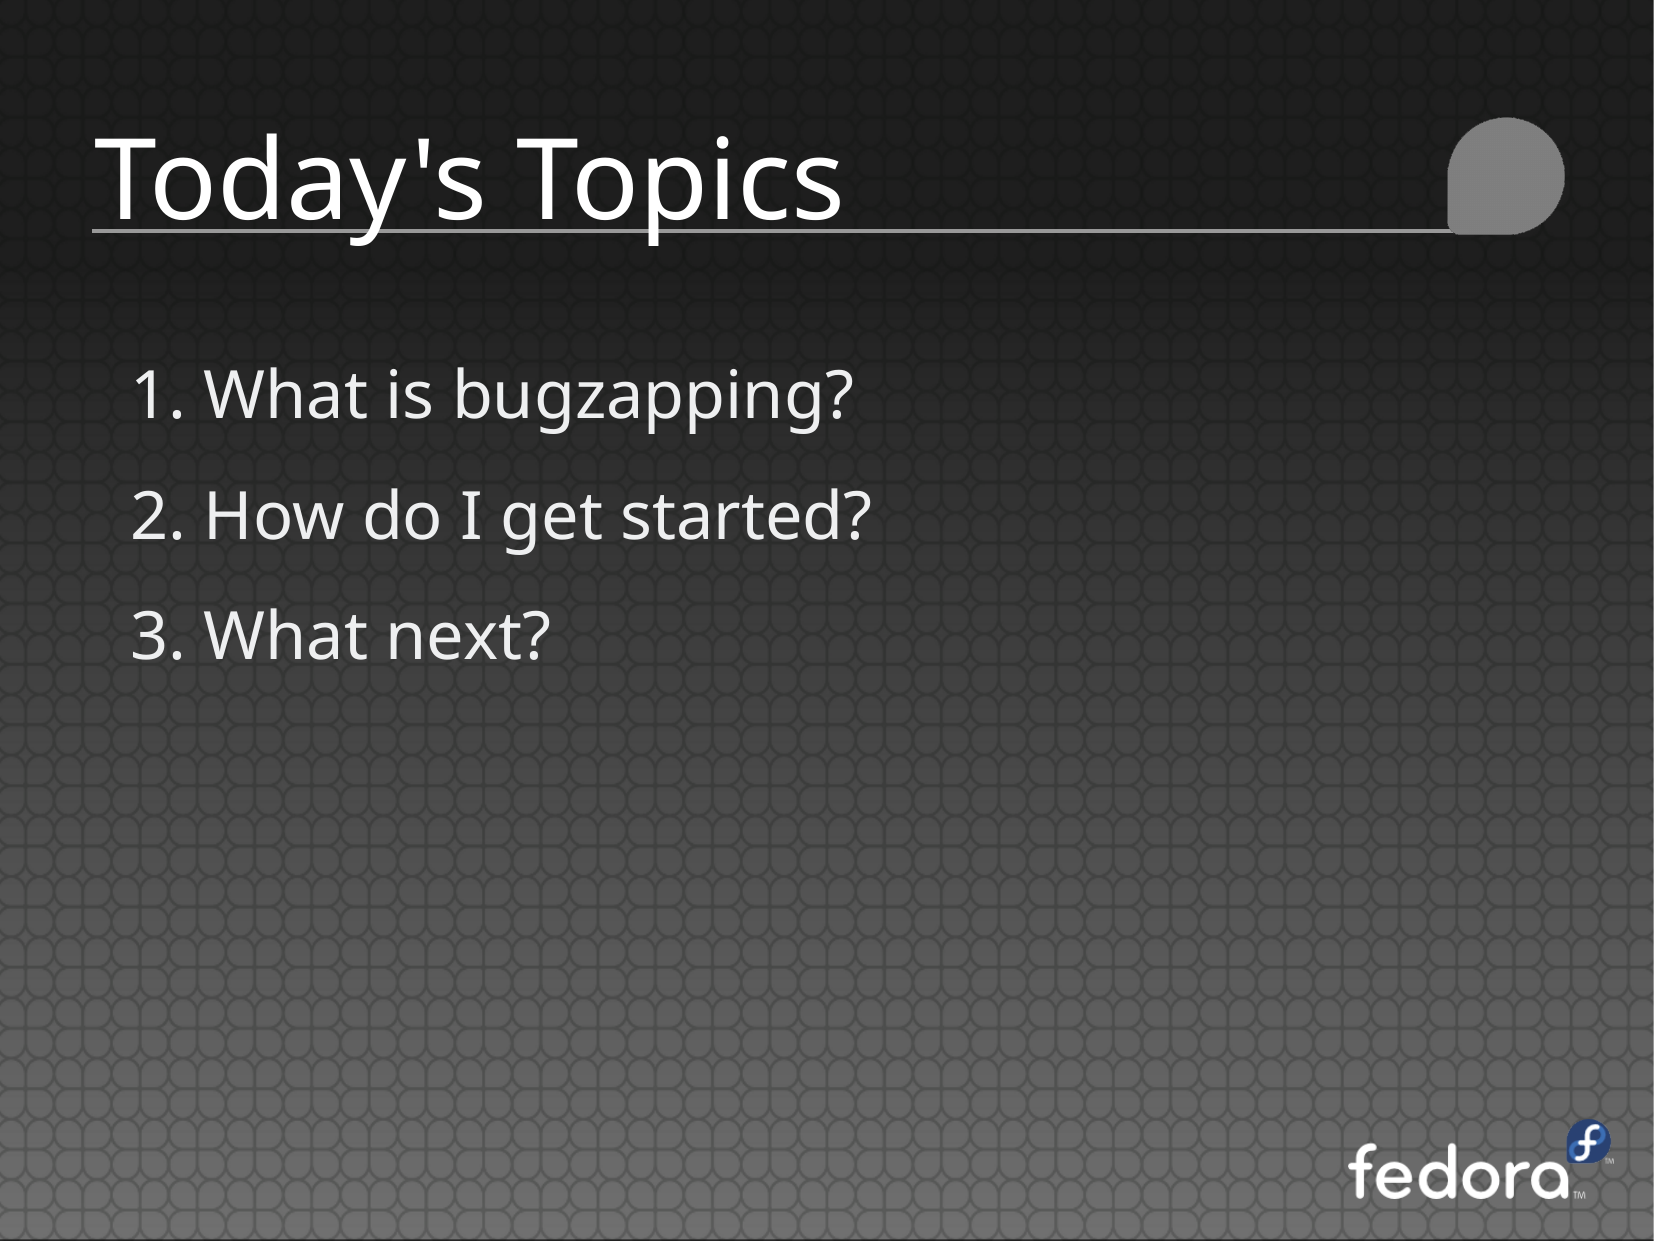

# Today's Topics
 What is bugzapping?
 How do I get started?
 What next?